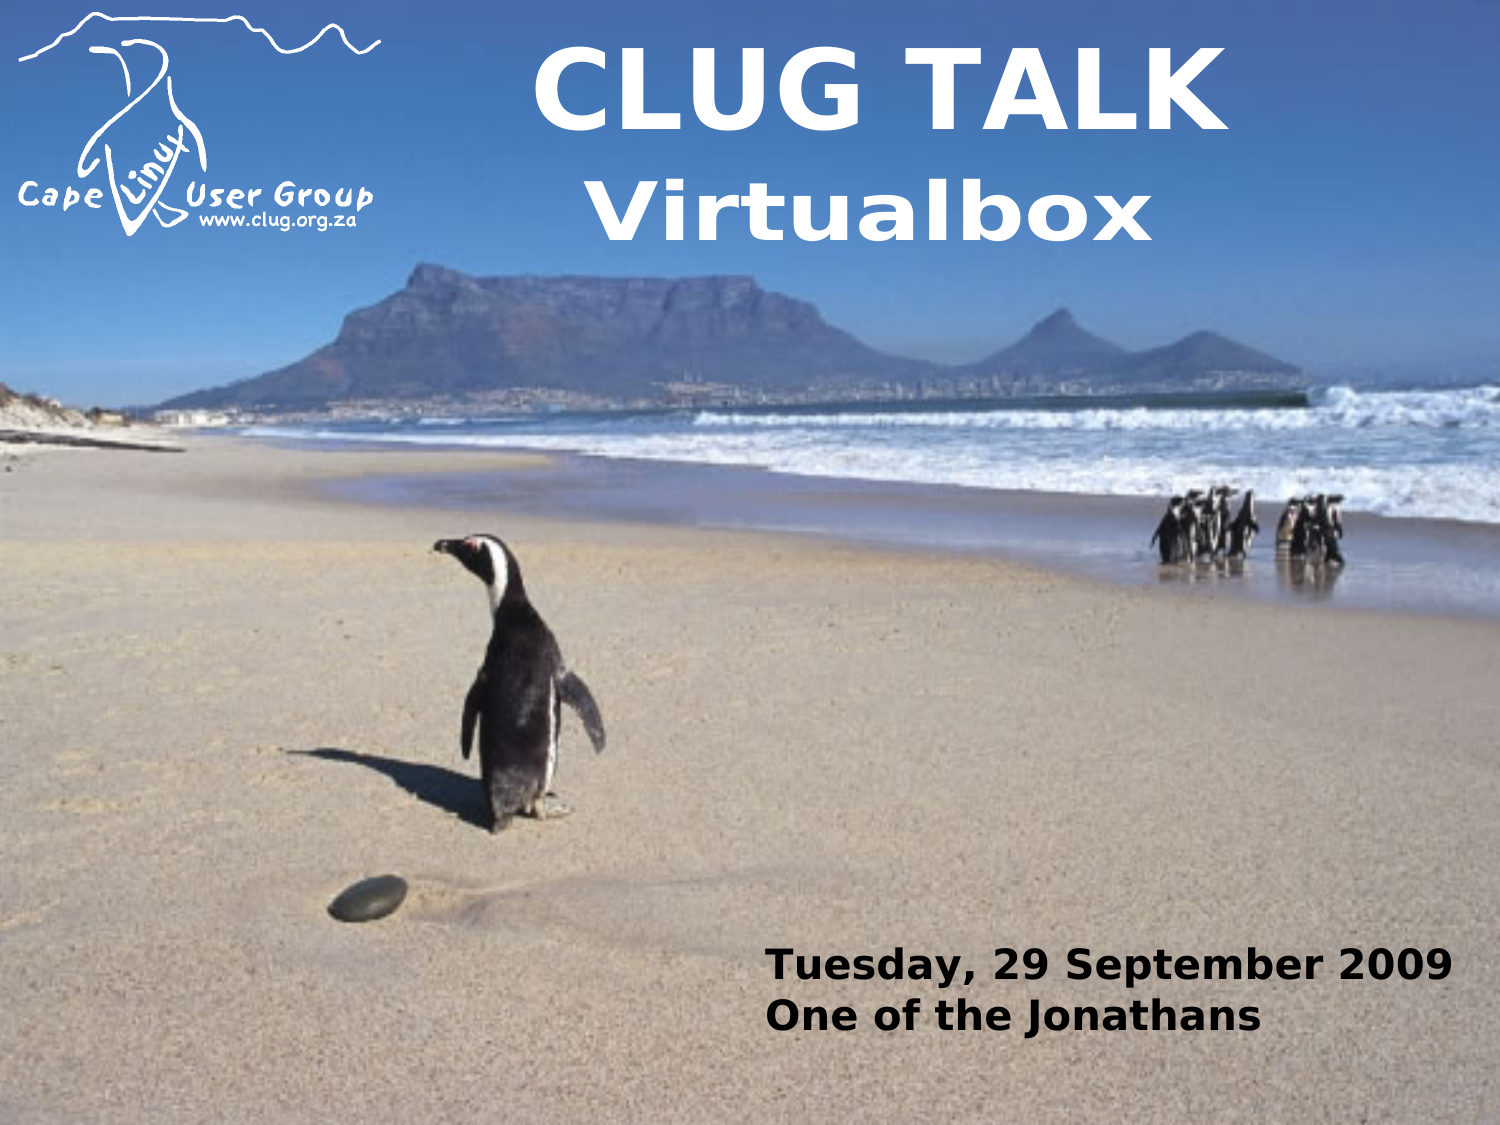

CLUG TALK
Virtualbox
Tuesday, 29 September 2009
One of the Jonathans